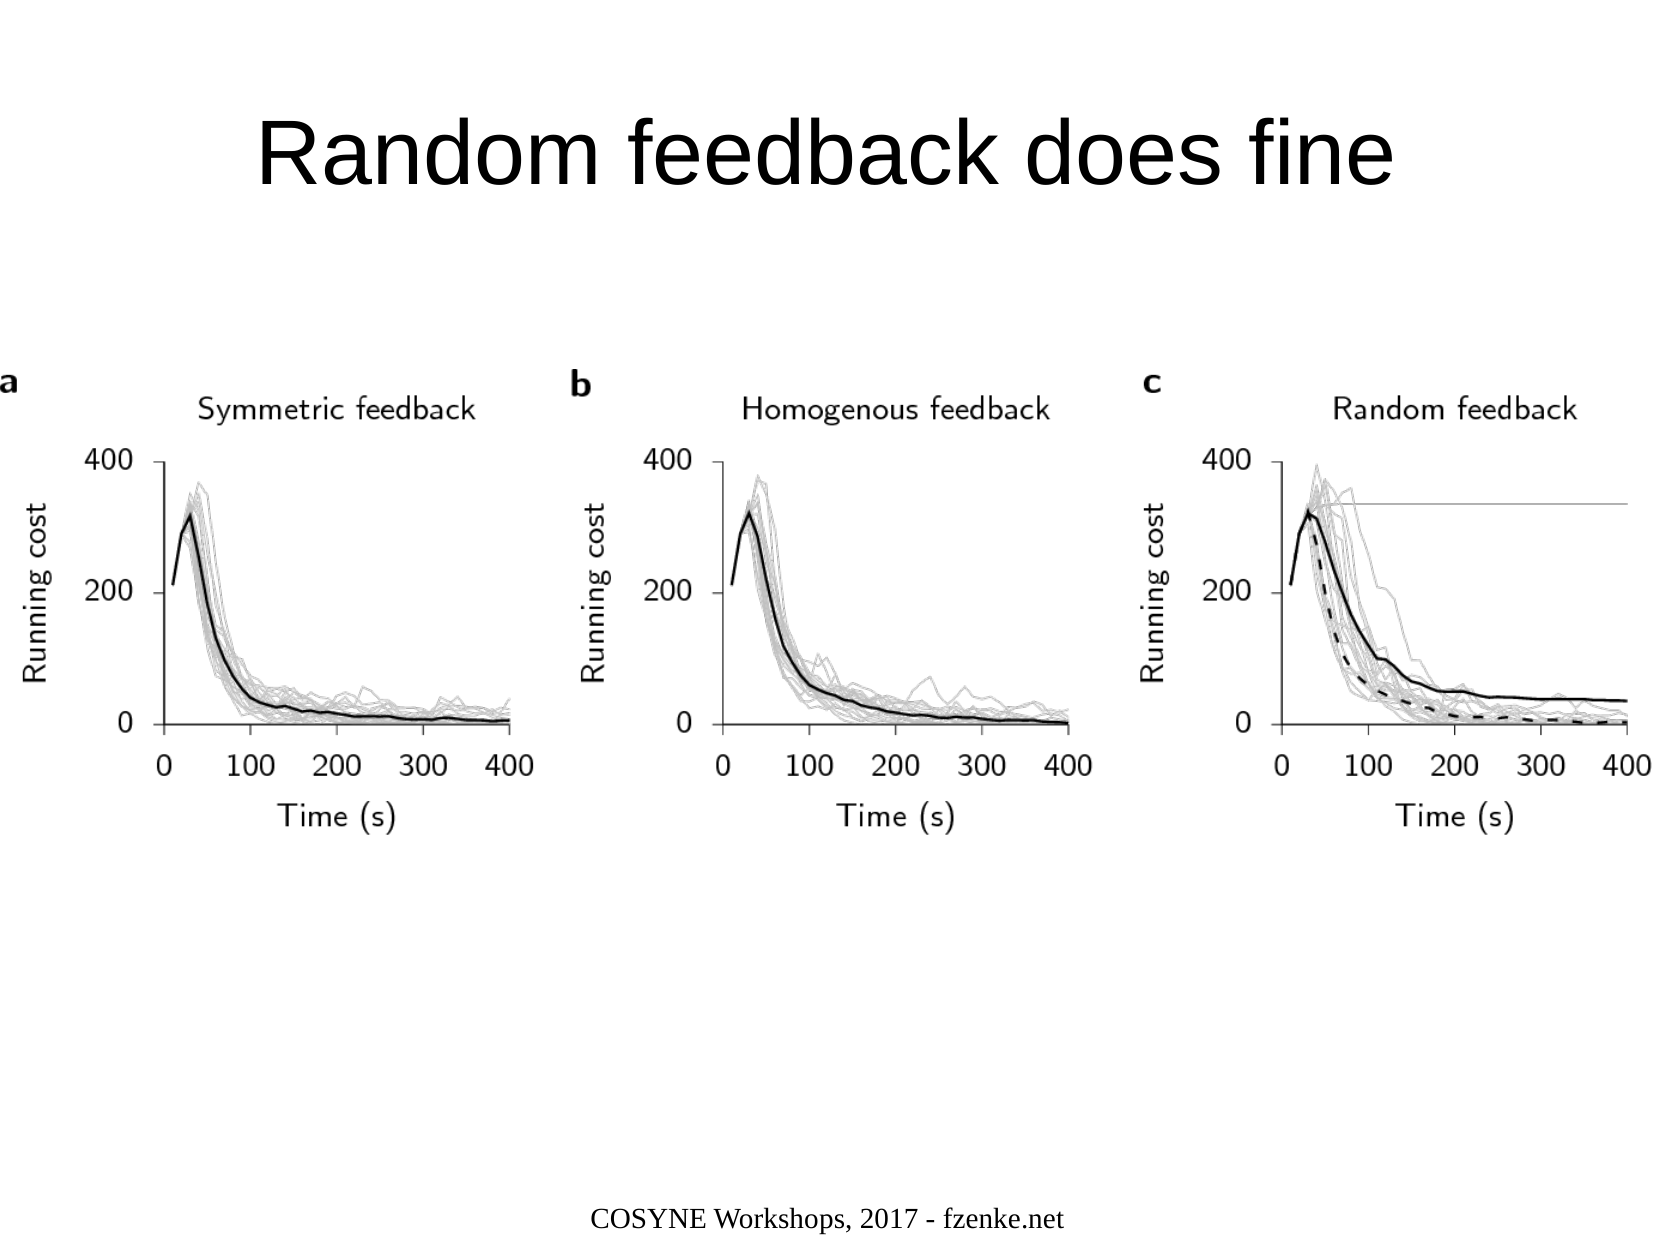

# Random feedback does fine
COSYNE Workshops, 2017 - fzenke.net